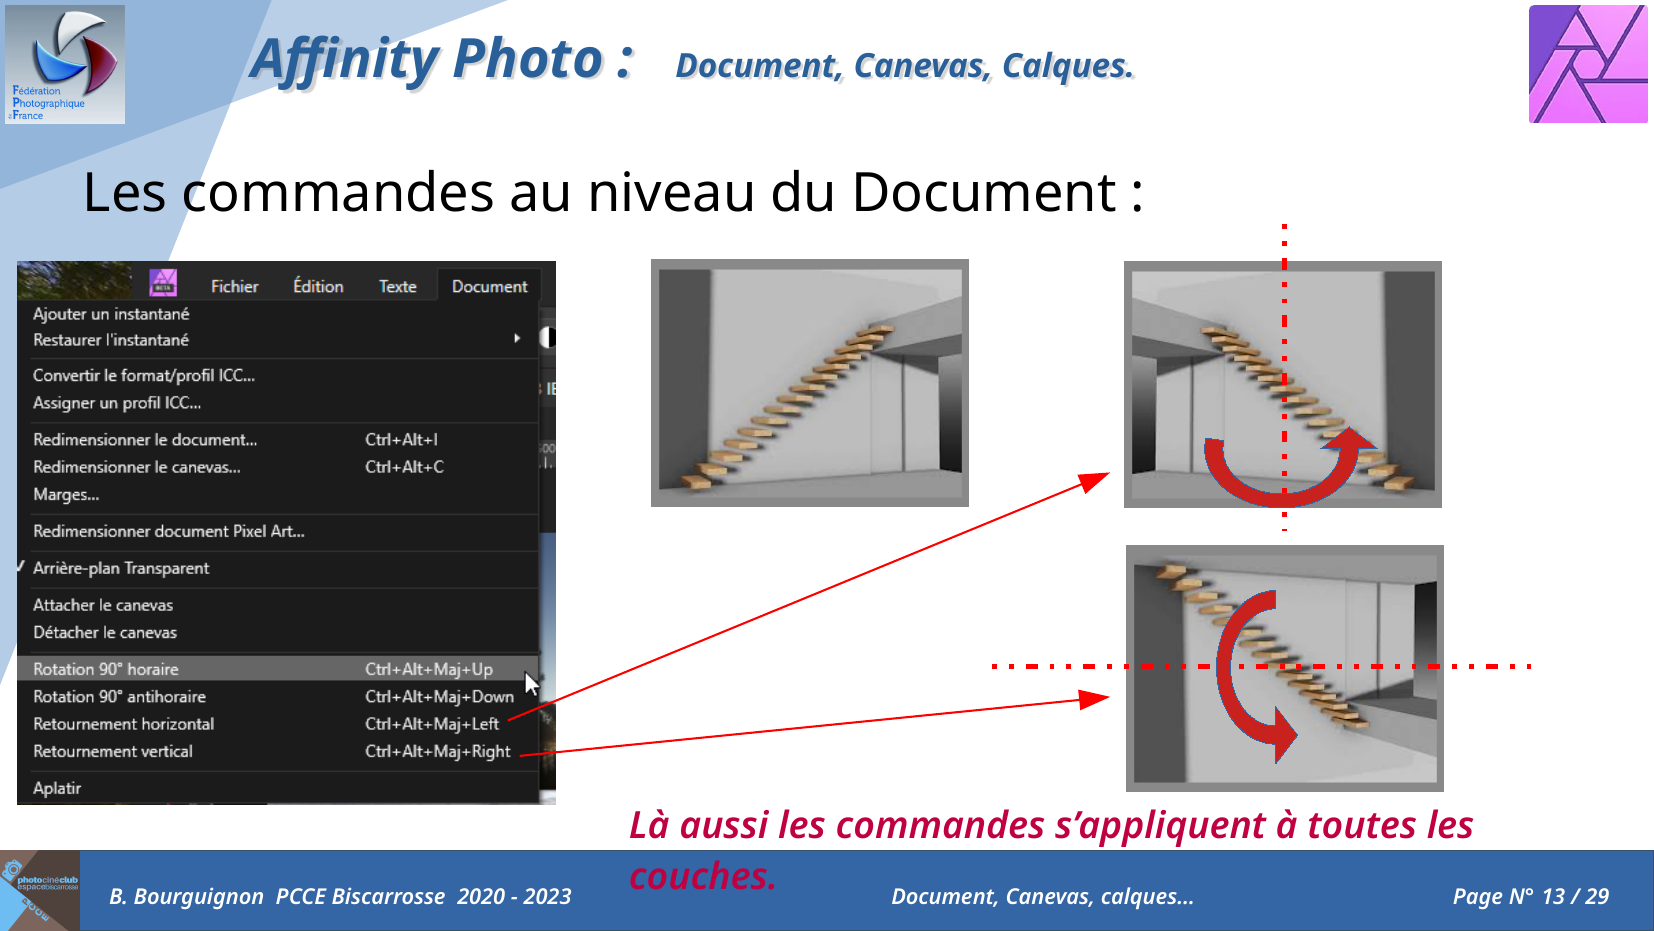

# Les commandes au niveau du Document :
Là aussi les commandes s’appliquent à toutes les couches.